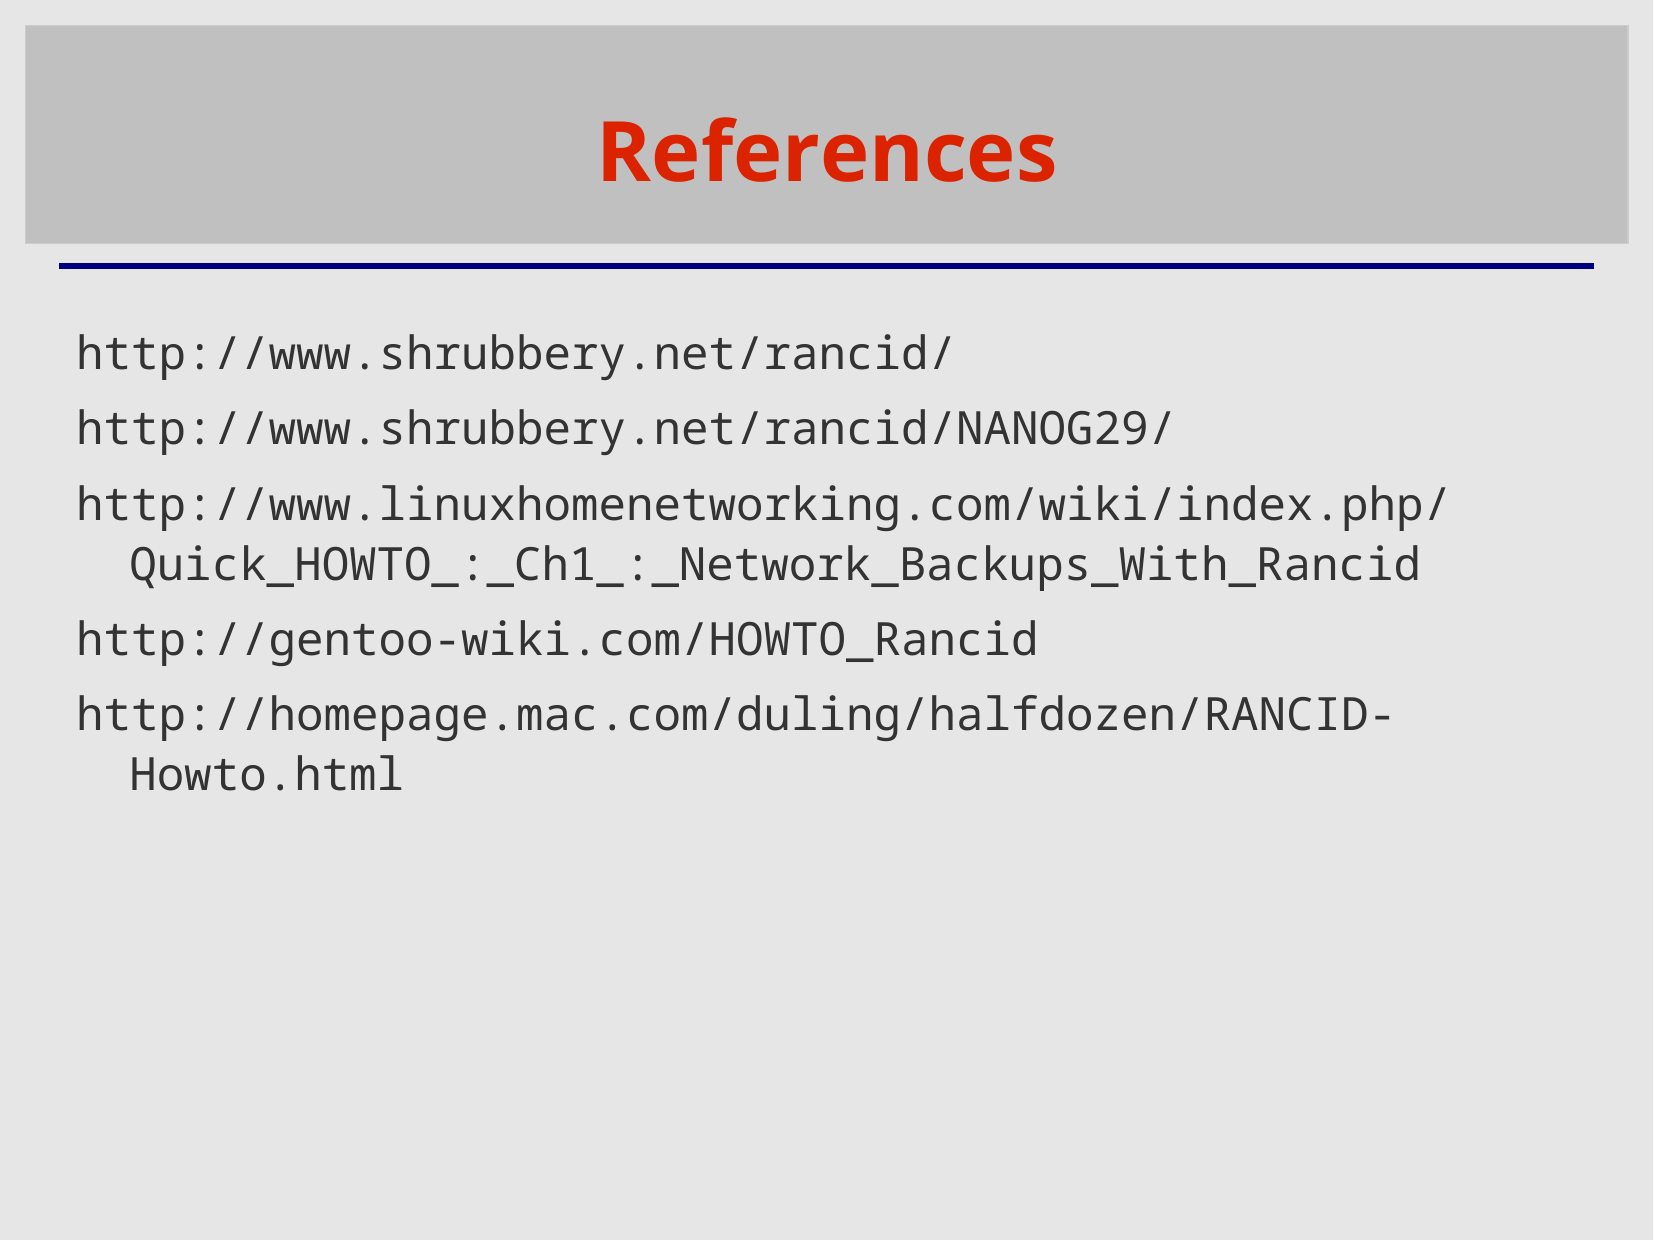

# References
http://www.shrubbery.net/rancid/
http://www.shrubbery.net/rancid/NANOG29/
http://www.linuxhomenetworking.com/wiki/index.php/Quick_HOWTO_:_Ch1_:_Network_Backups_With_Rancid
http://gentoo-wiki.com/HOWTO_Rancid
http://homepage.mac.com/duling/halfdozen/RANCID-Howto.html